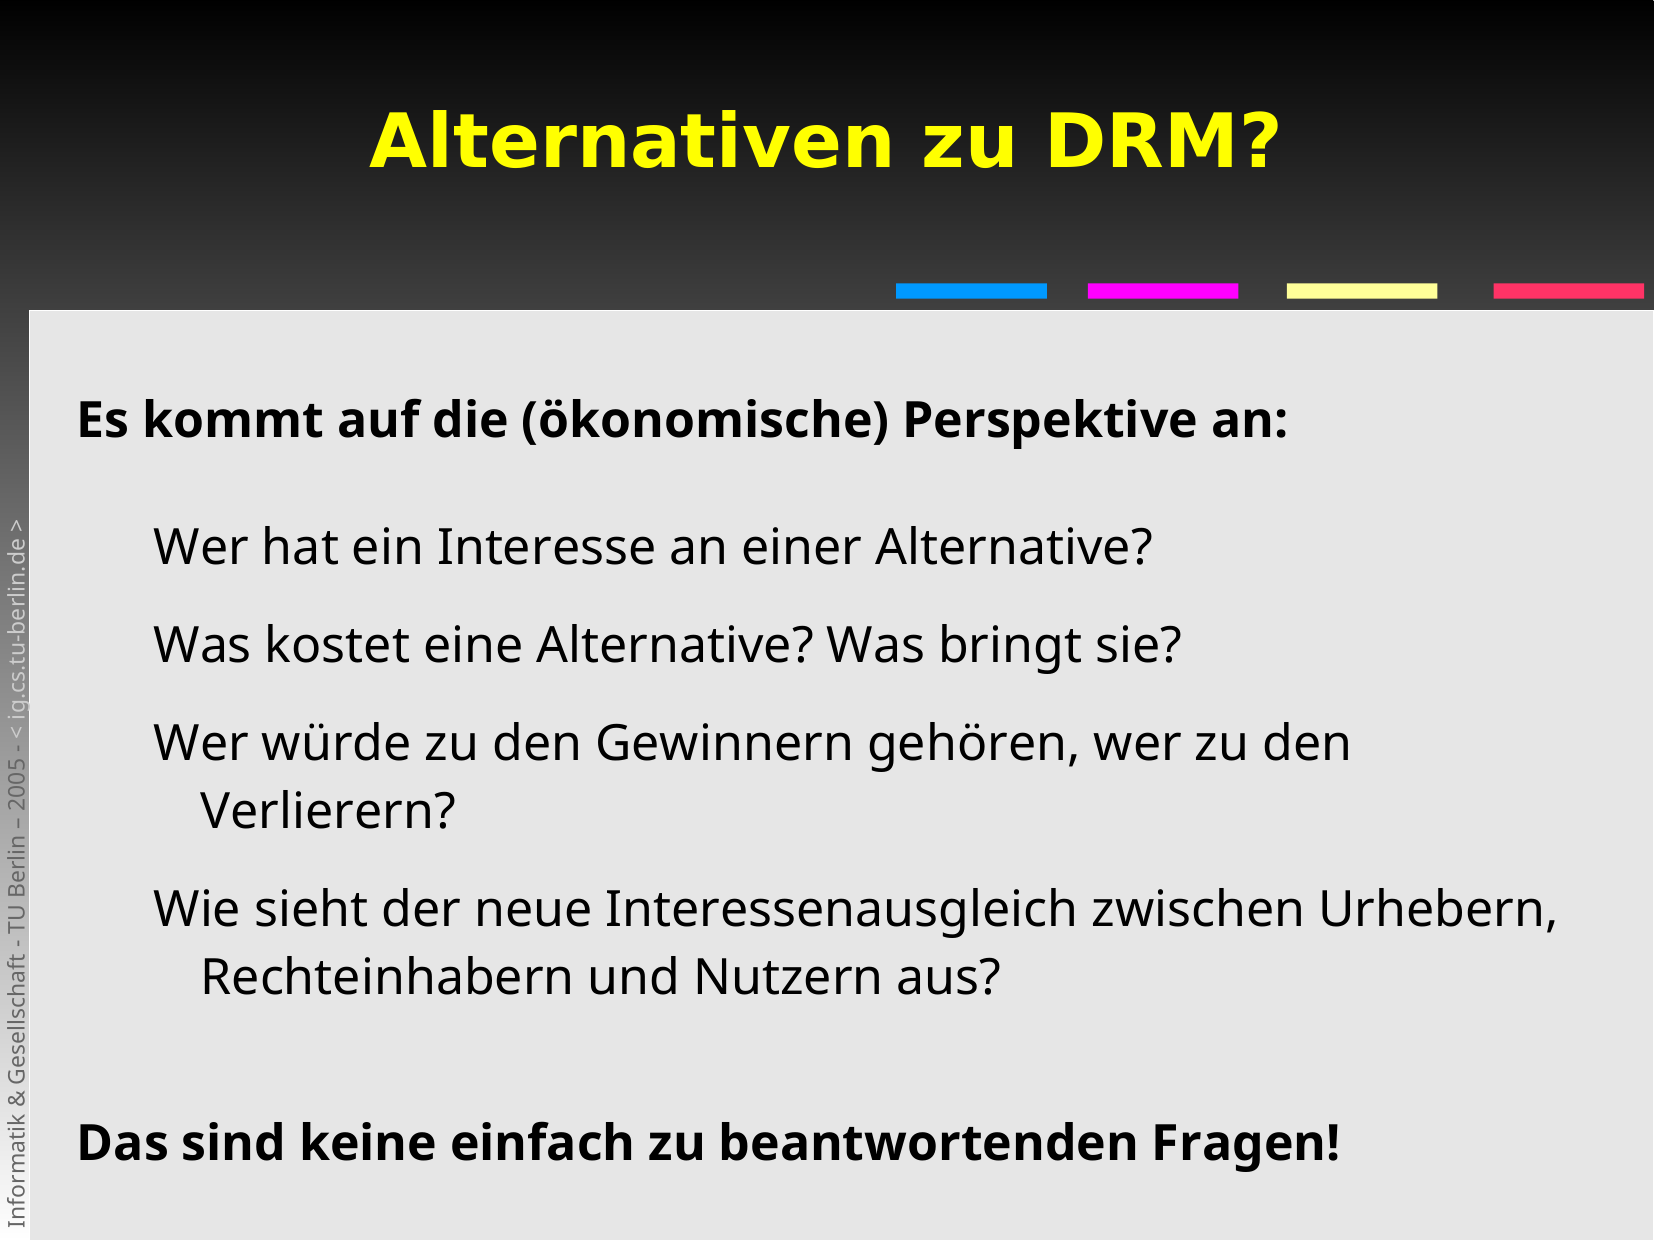

# Alternativen zu DRM?
Es kommt auf die (ökonomische) Perspektive an:
Wer hat ein Interesse an einer Alternative?
Was kostet eine Alternative? Was bringt sie?
Wer würde zu den Gewinnern gehören, wer zu den Verlierern?
Wie sieht der neue Interessenausgleich zwischen Urhebern, Rechteinhabern und Nutzern aus?
Das sind keine einfach zu beantwortenden Fragen!